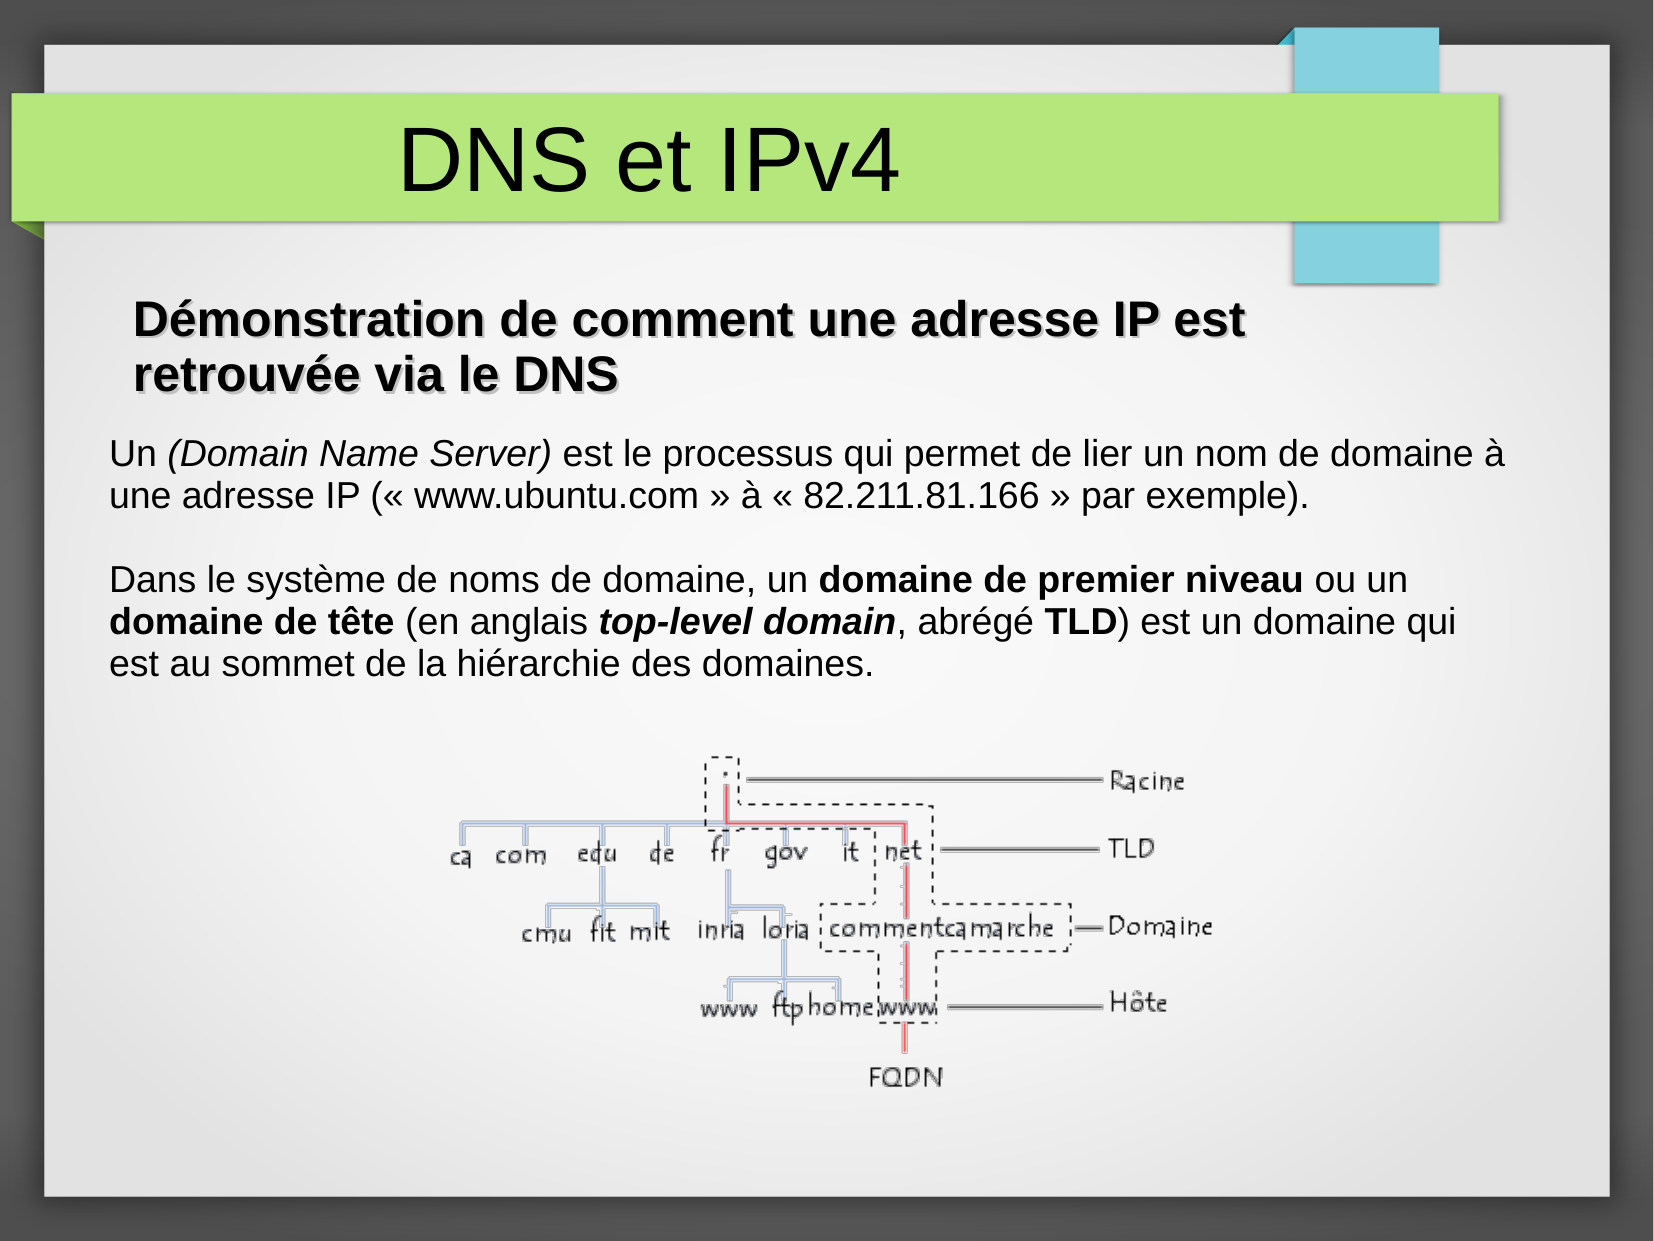

# DNS et IPv4
Démonstration de comment une adresse IP est retrouvée via le DNS
Un (Domain Name Server) est le processus qui permet de lier un nom de domaine à une adresse IP (« www.ubuntu.com » à « 82.211.81.166 » par exemple).
Dans le système de noms de domaine, un domaine de premier niveau ou un domaine de tête (en anglais top-level domain, abrégé TLD) est un domaine qui est au sommet de la hiérarchie des domaines.